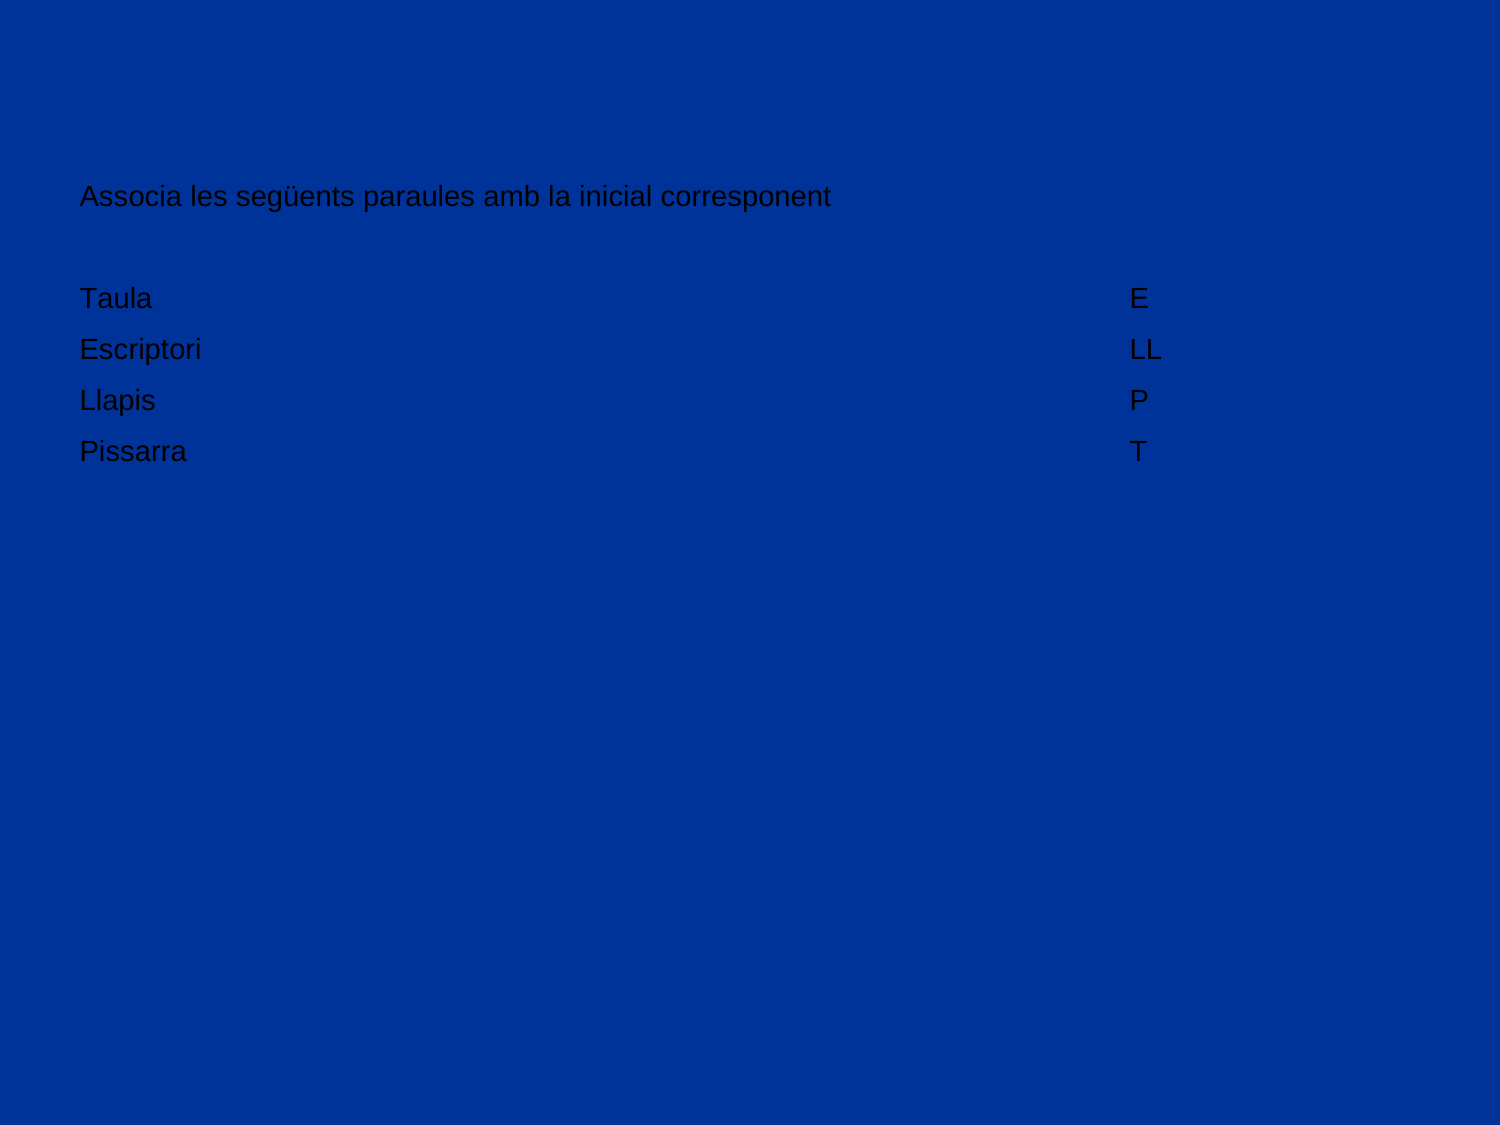

Associa les següents paraules amb la inicial corresponent
Taula							E
Escriptori							LL
Llapis							P
Pissarra							T